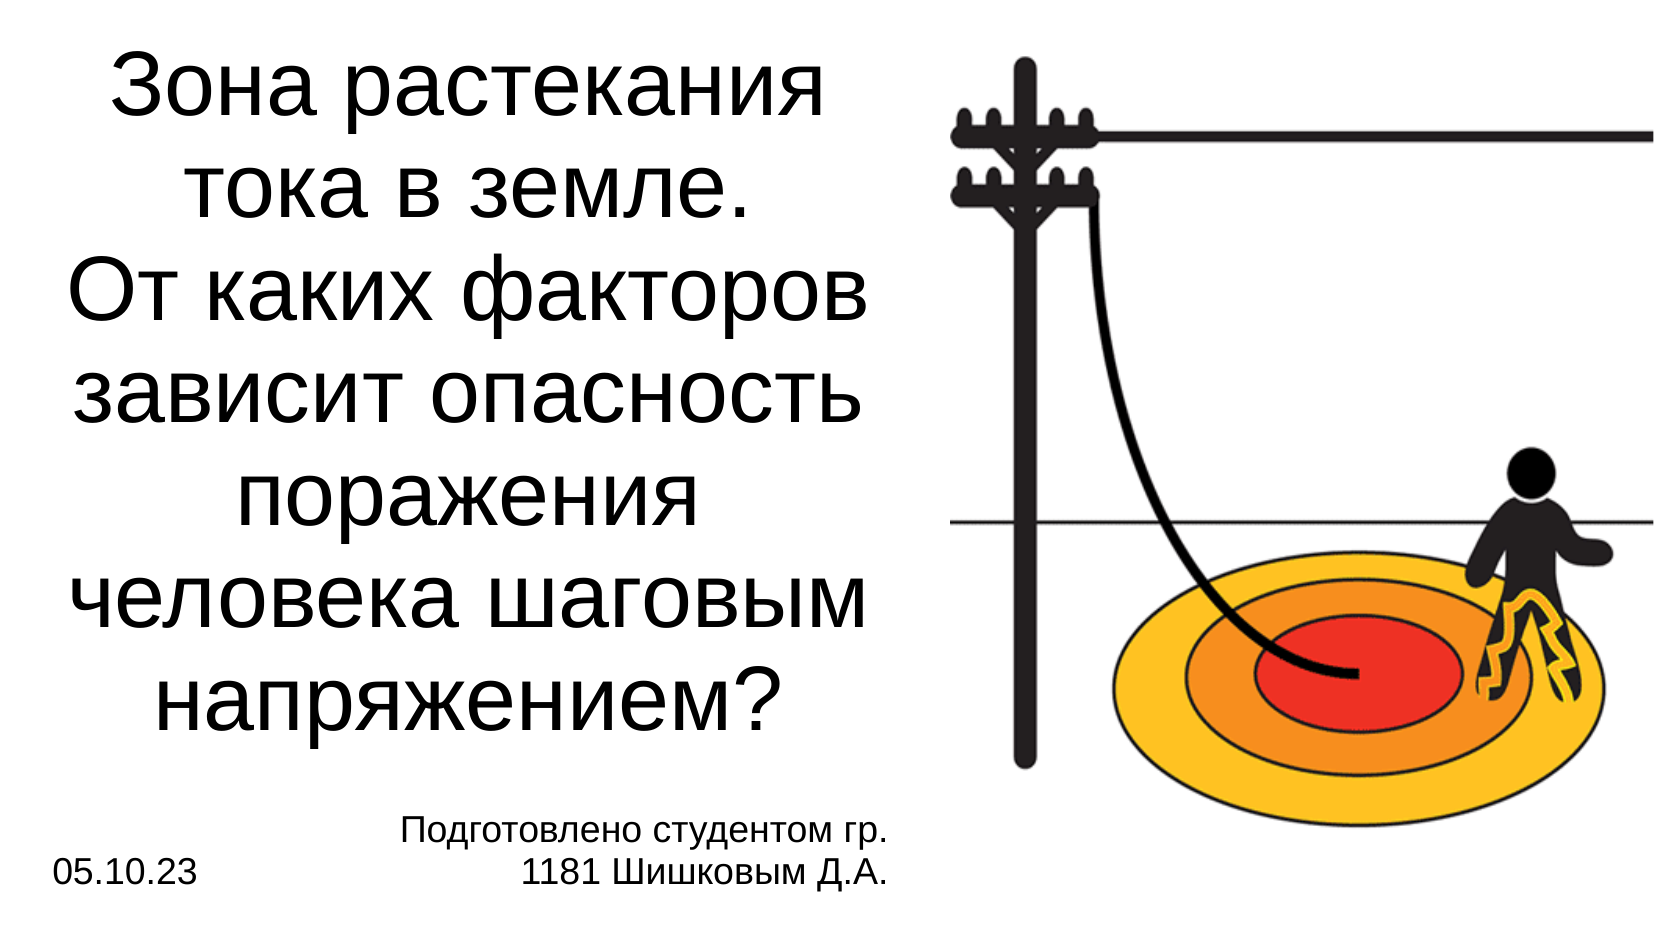

# Зона растекания тока в земле. От каких факторов зависит опасность поражения человека шаговым напряжением?
Подготовлено студентом гр. 1181 Шишковым Д.А.
05.10.23